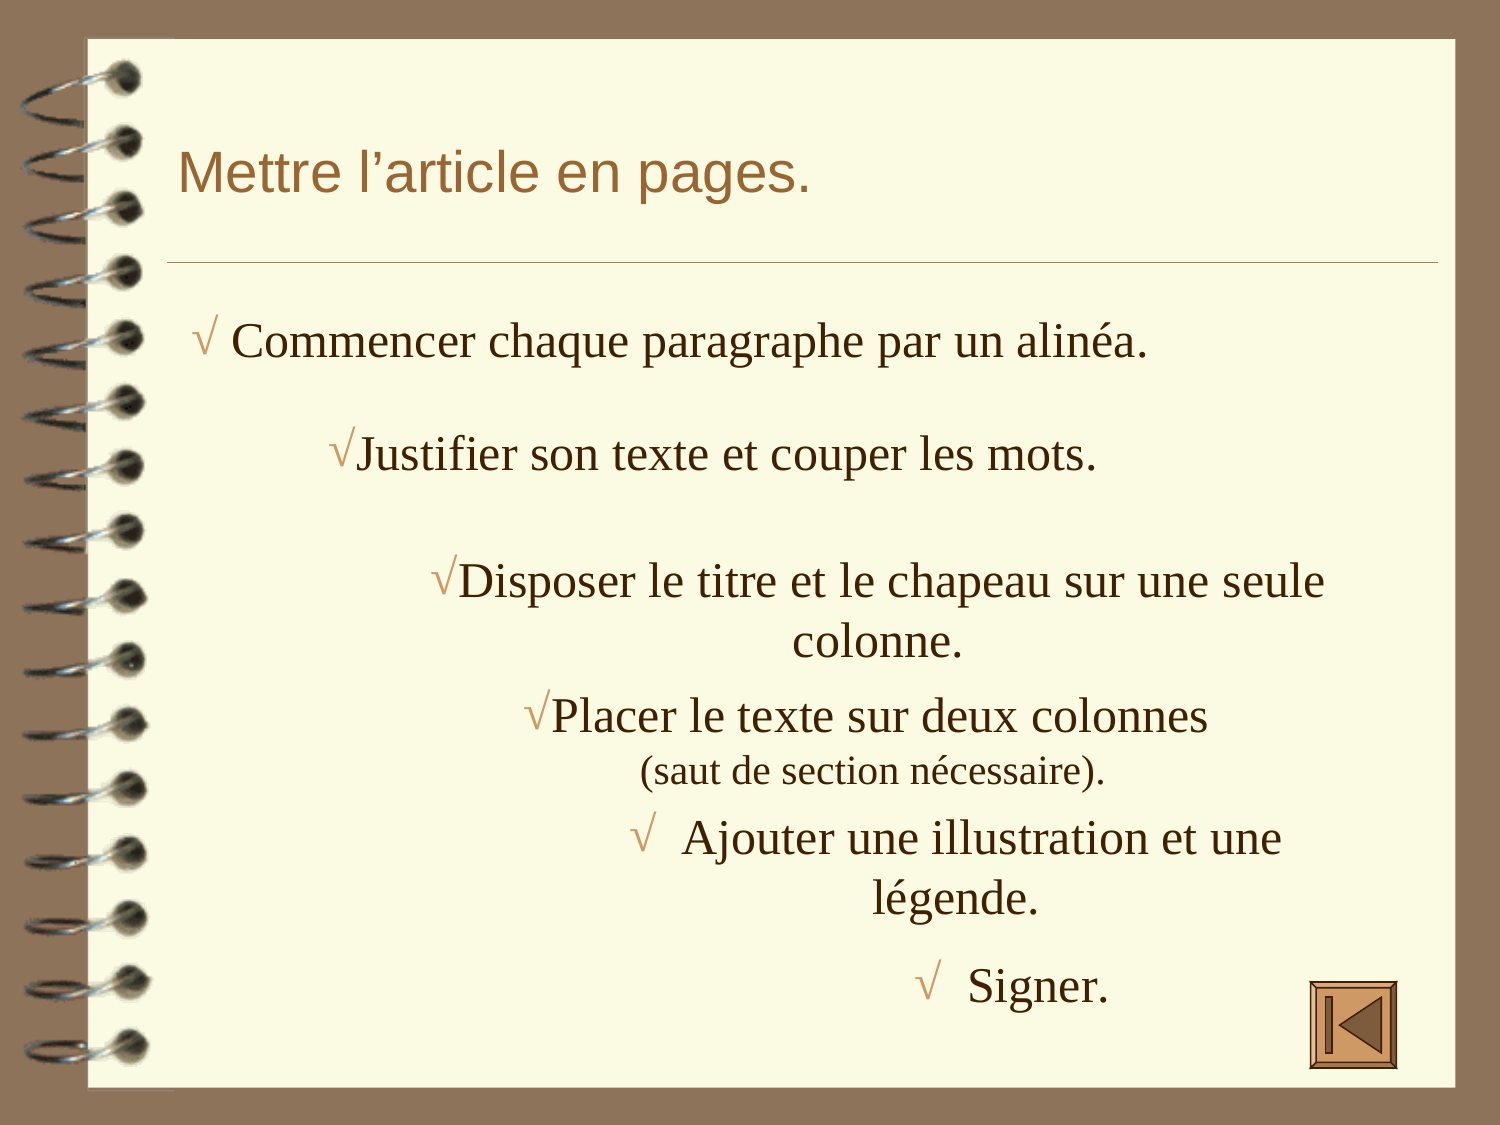

# Mettre l’article en pages.
 Commencer chaque paragraphe par un alinéa.
Justifier son texte et couper les mots.
Disposer le titre et le chapeau sur une seule colonne.
Placer le texte sur deux colonnes
(saut de section nécessaire).
 Ajouter une illustration et une légende.
 Signer.